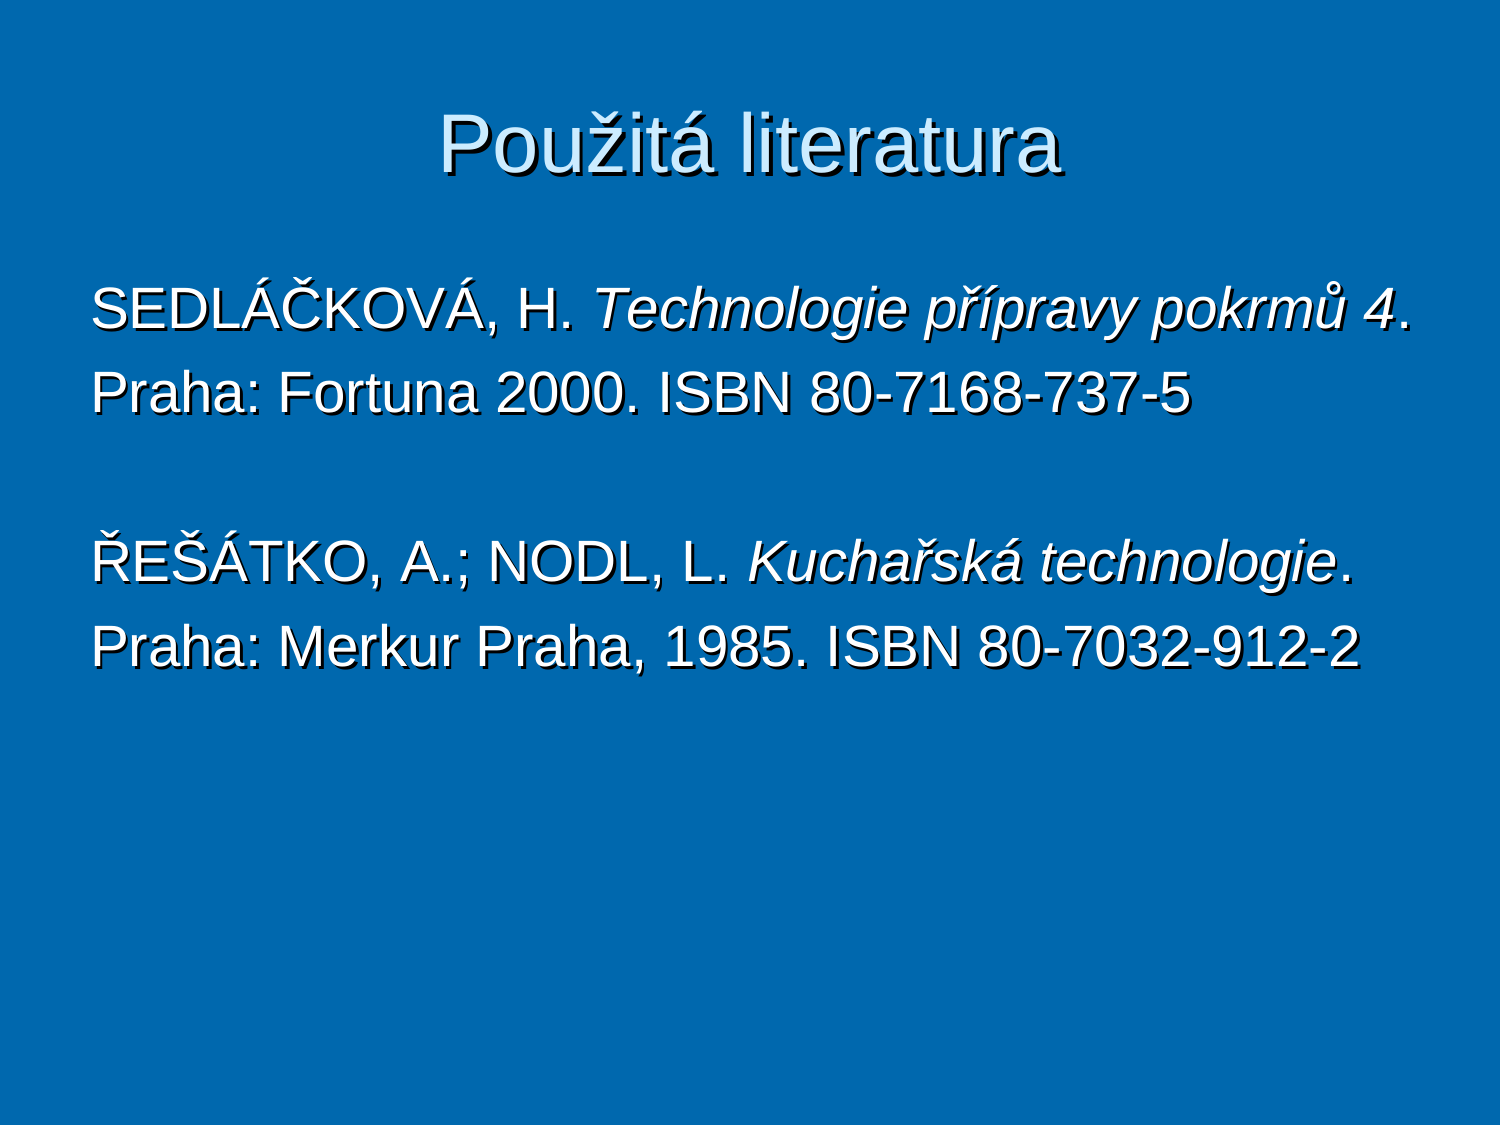

# Použitá literatura
SEDLÁČKOVÁ, H. Technologie přípravy pokrmů 4.
Praha: Fortuna 2000. ISBN 80-7168-737-5
ŘEŠÁTKO, A.; NODL, L. Kuchařská technologie.
Praha: Merkur Praha, 1985. ISBN 80-7032-912-2